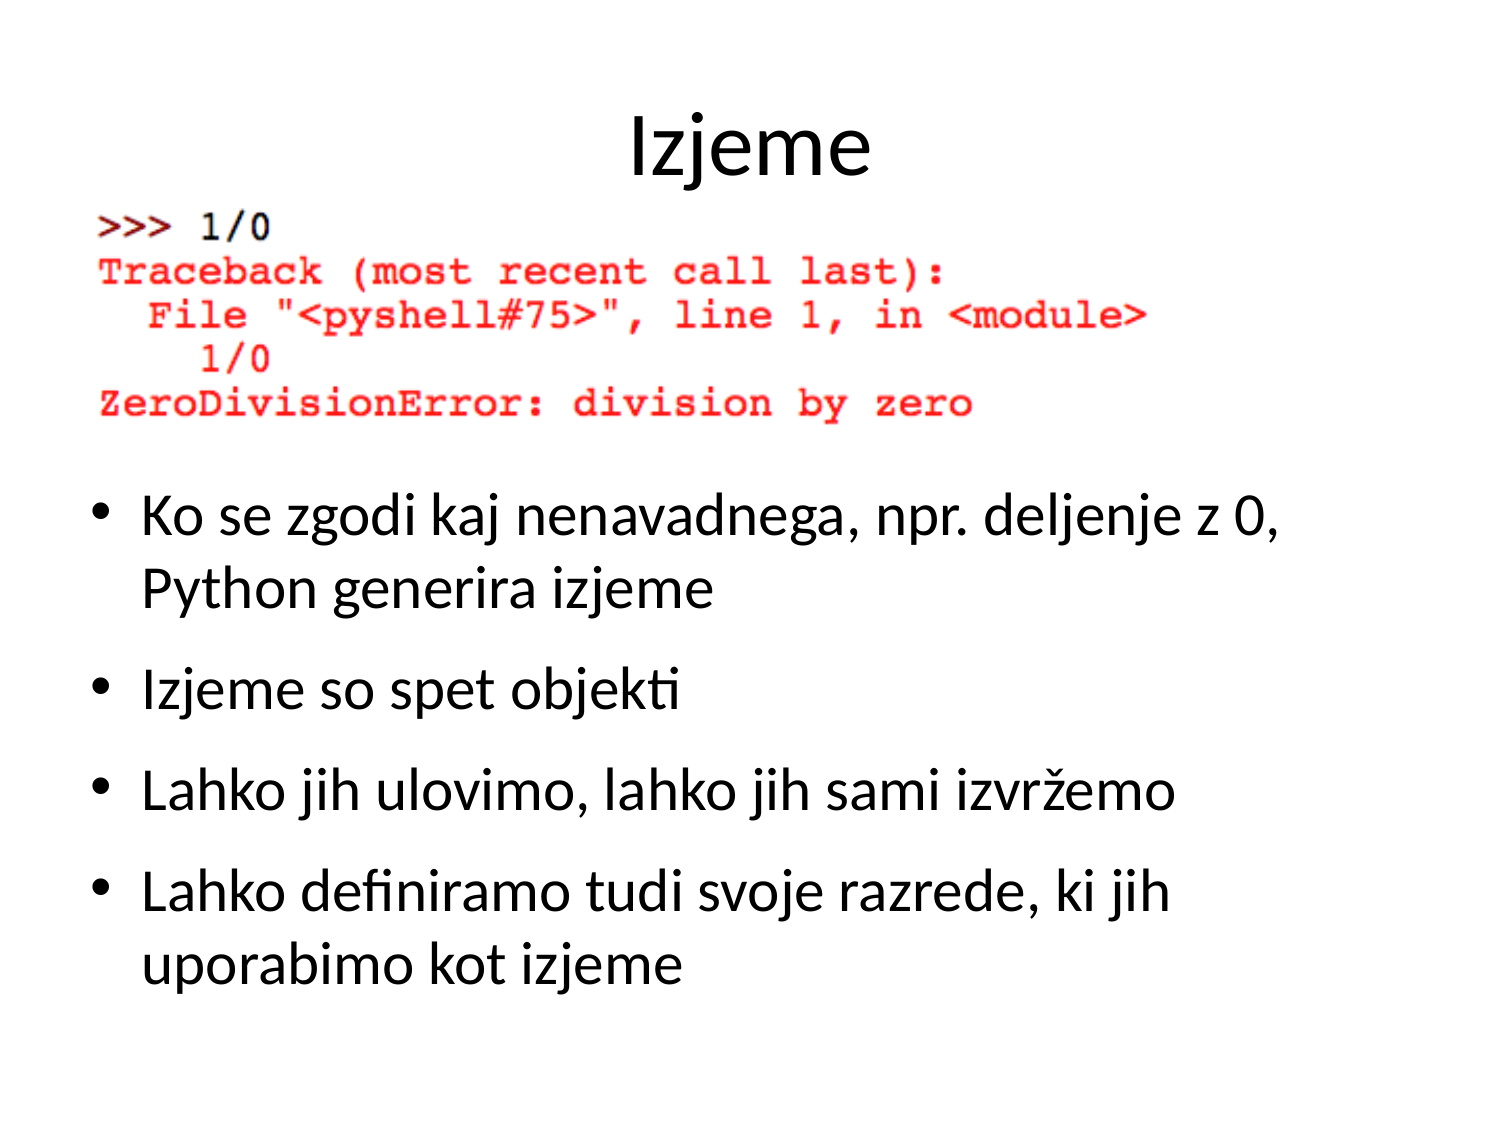

# Izjeme
Ko se zgodi kaj nenavadnega, npr. deljenje z 0, Python generira izjeme
Izjeme so spet objekti
Lahko jih ulovimo, lahko jih sami izvržemo
Lahko definiramo tudi svoje razrede, ki jih uporabimo kot izjeme